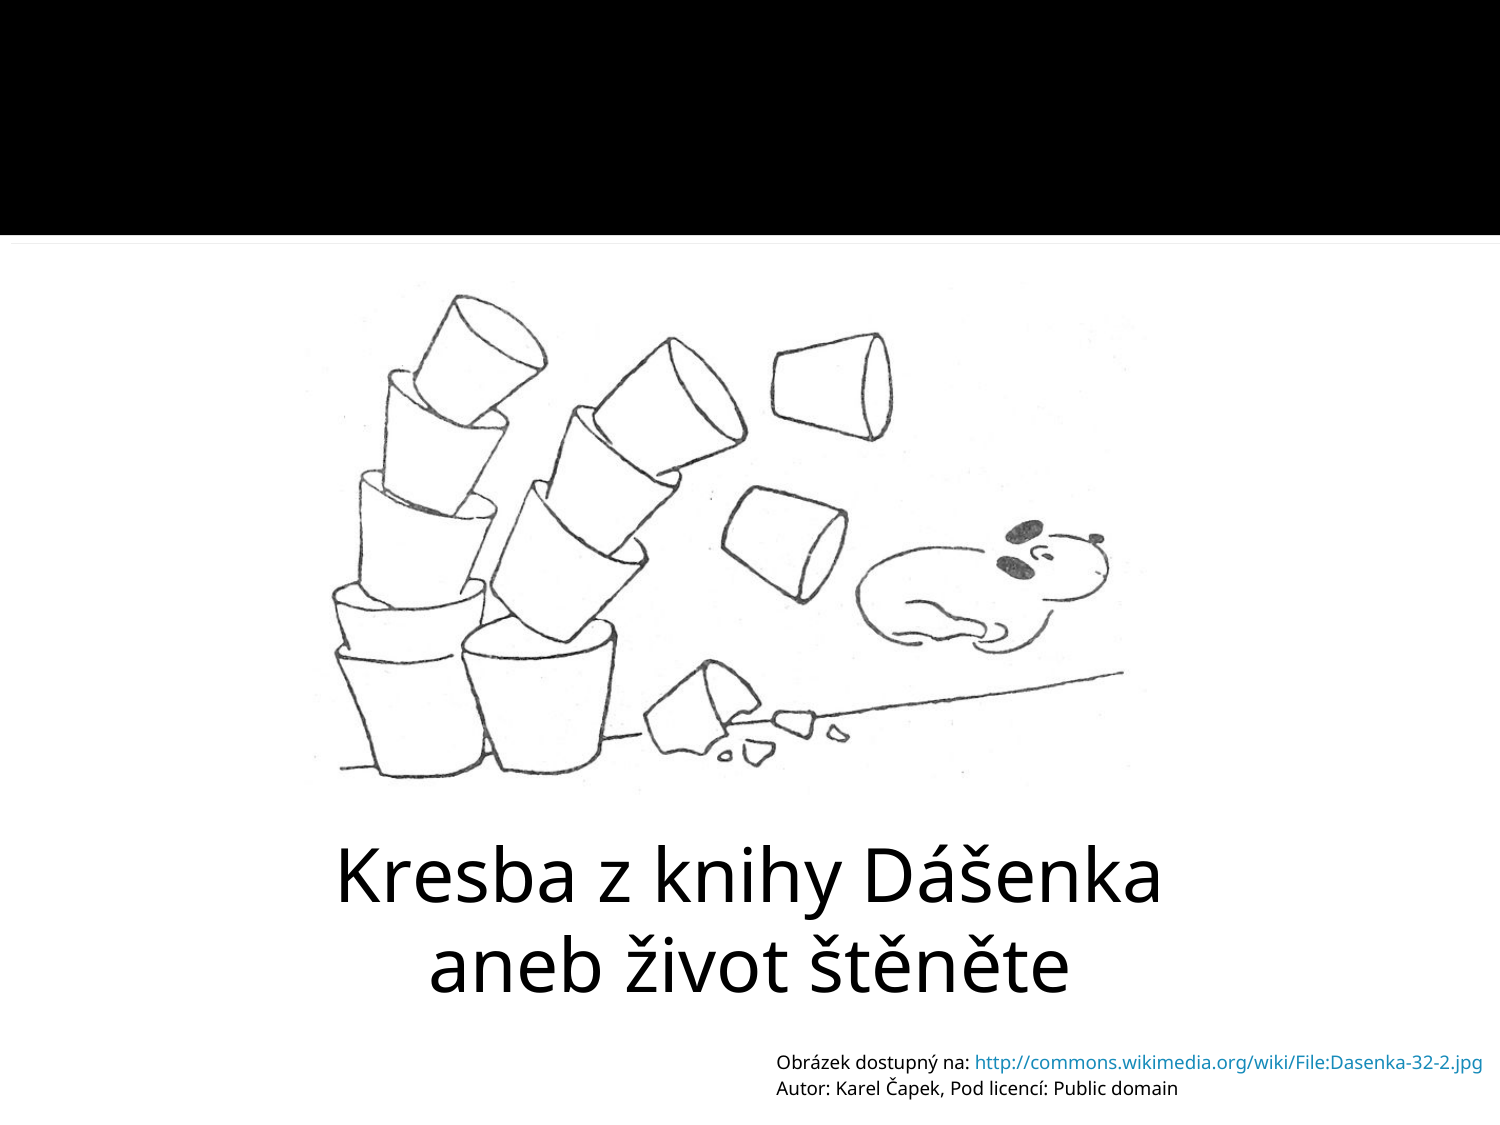

Kresba z knihy Dášenka aneb život štěněte
Obrázek dostupný na: http://commons.wikimedia.org/wiki/File:Dasenka-32-2.jpg
Autor: Karel Čapek, Pod licencí: Public domain